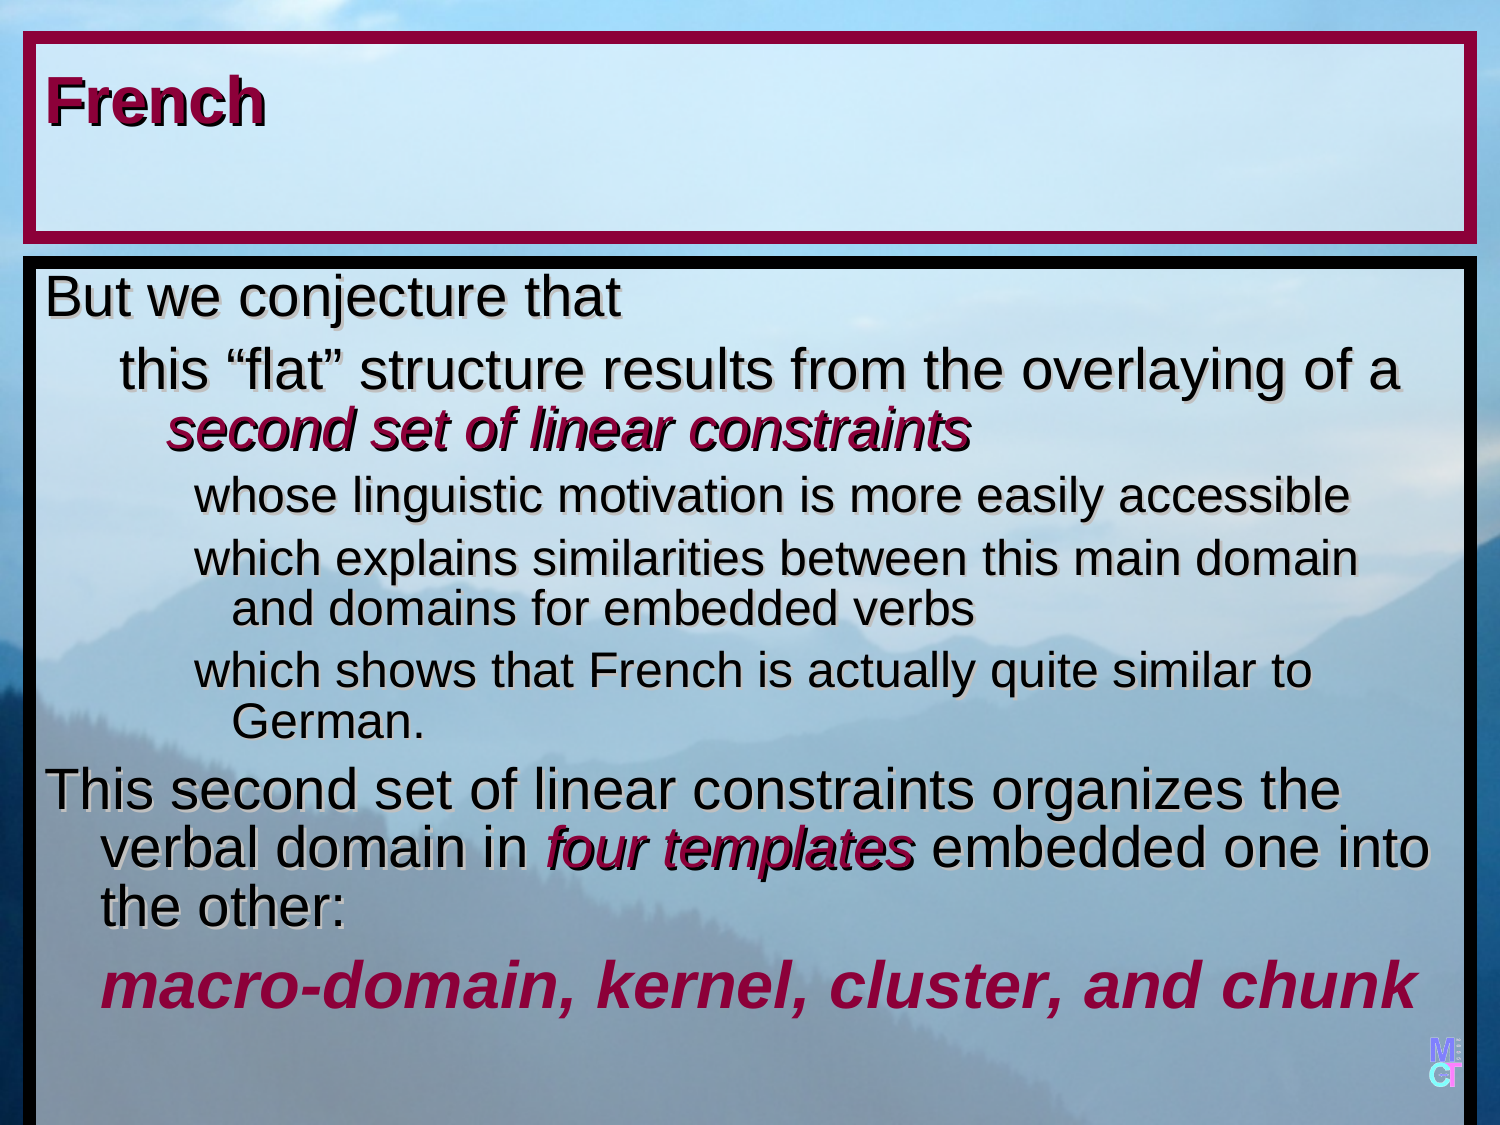

# French
But we conjecture that
this “flat” structure results from the overlaying of a second set of linear constraints
whose linguistic motivation is more easily accessible
which explains similarities between this main domain and domains for embedded verbs
which shows that French is actually quite similar to German.
This second set of linear constraints organizes the verbal domain in four templates embedded one into the other:
	macro-domain, kernel, cluster, and chunk